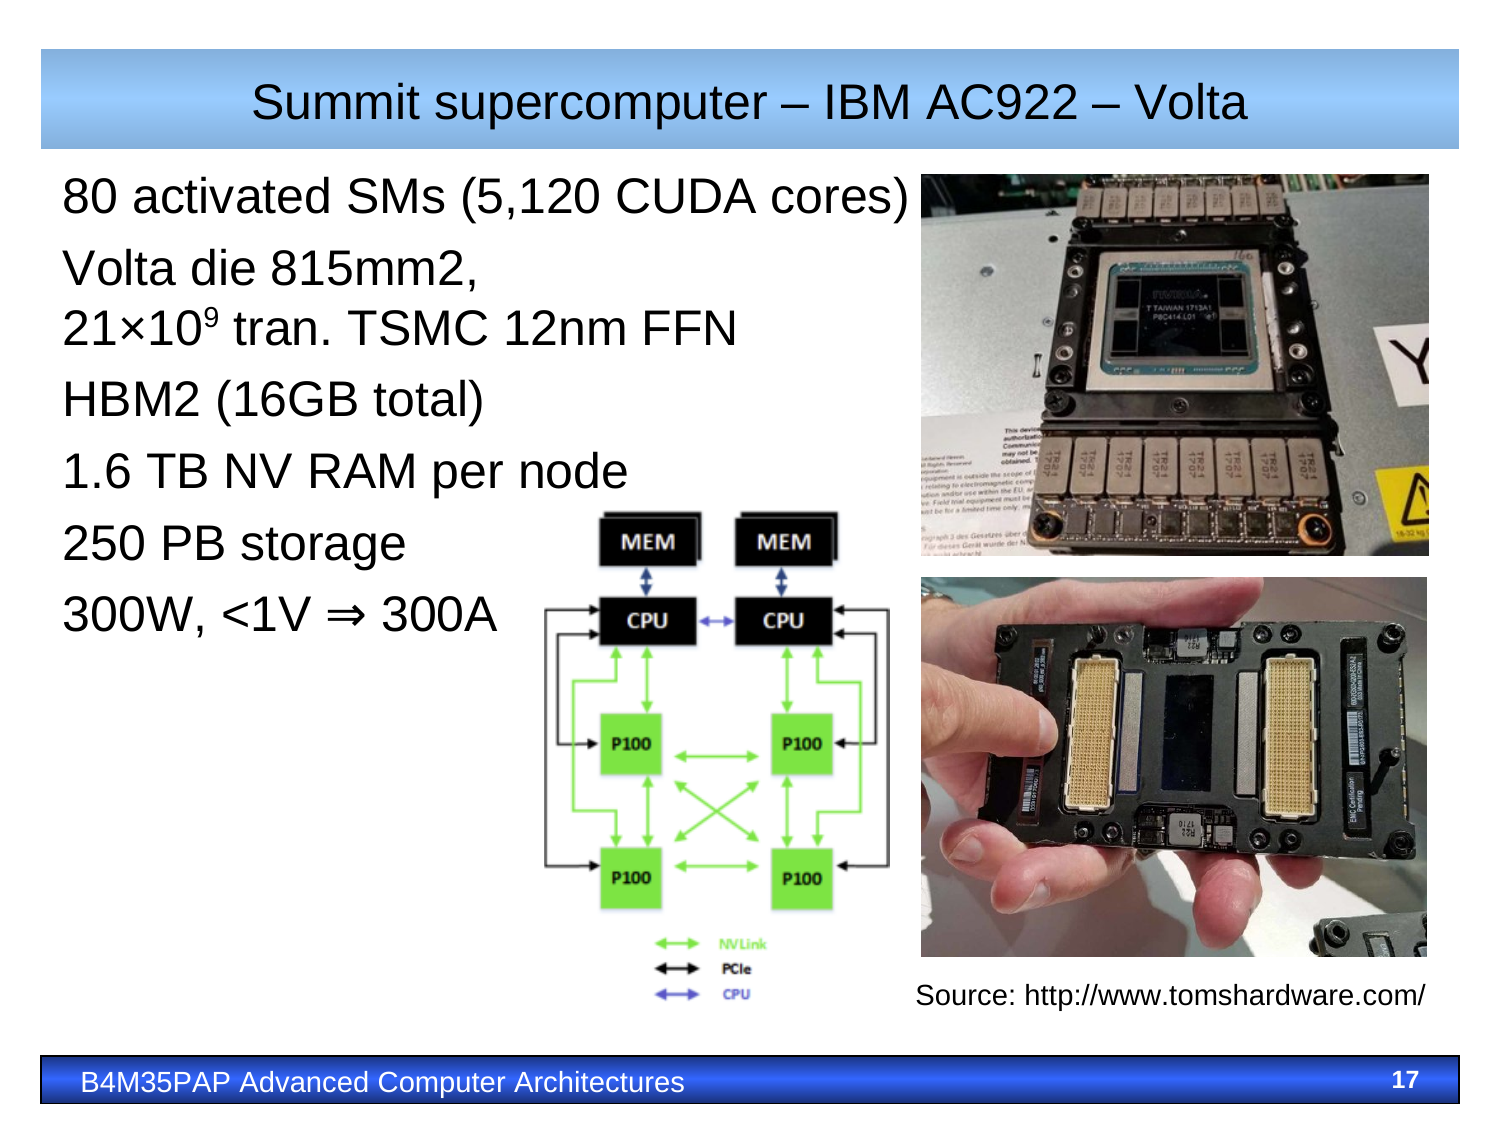

# Summit supercomputer – IBM AC922 – Volta
80 activated SMs (5,120 CUDA cores)
Volta die 815mm2,
21×109 tran. TSMC 12nm FFN
HBM2 (16GB total)
1.6 TB NV RAM per node
250 PB storage
300W, <1V ⇒ 300A
Source: http://www.tomshardware.com/